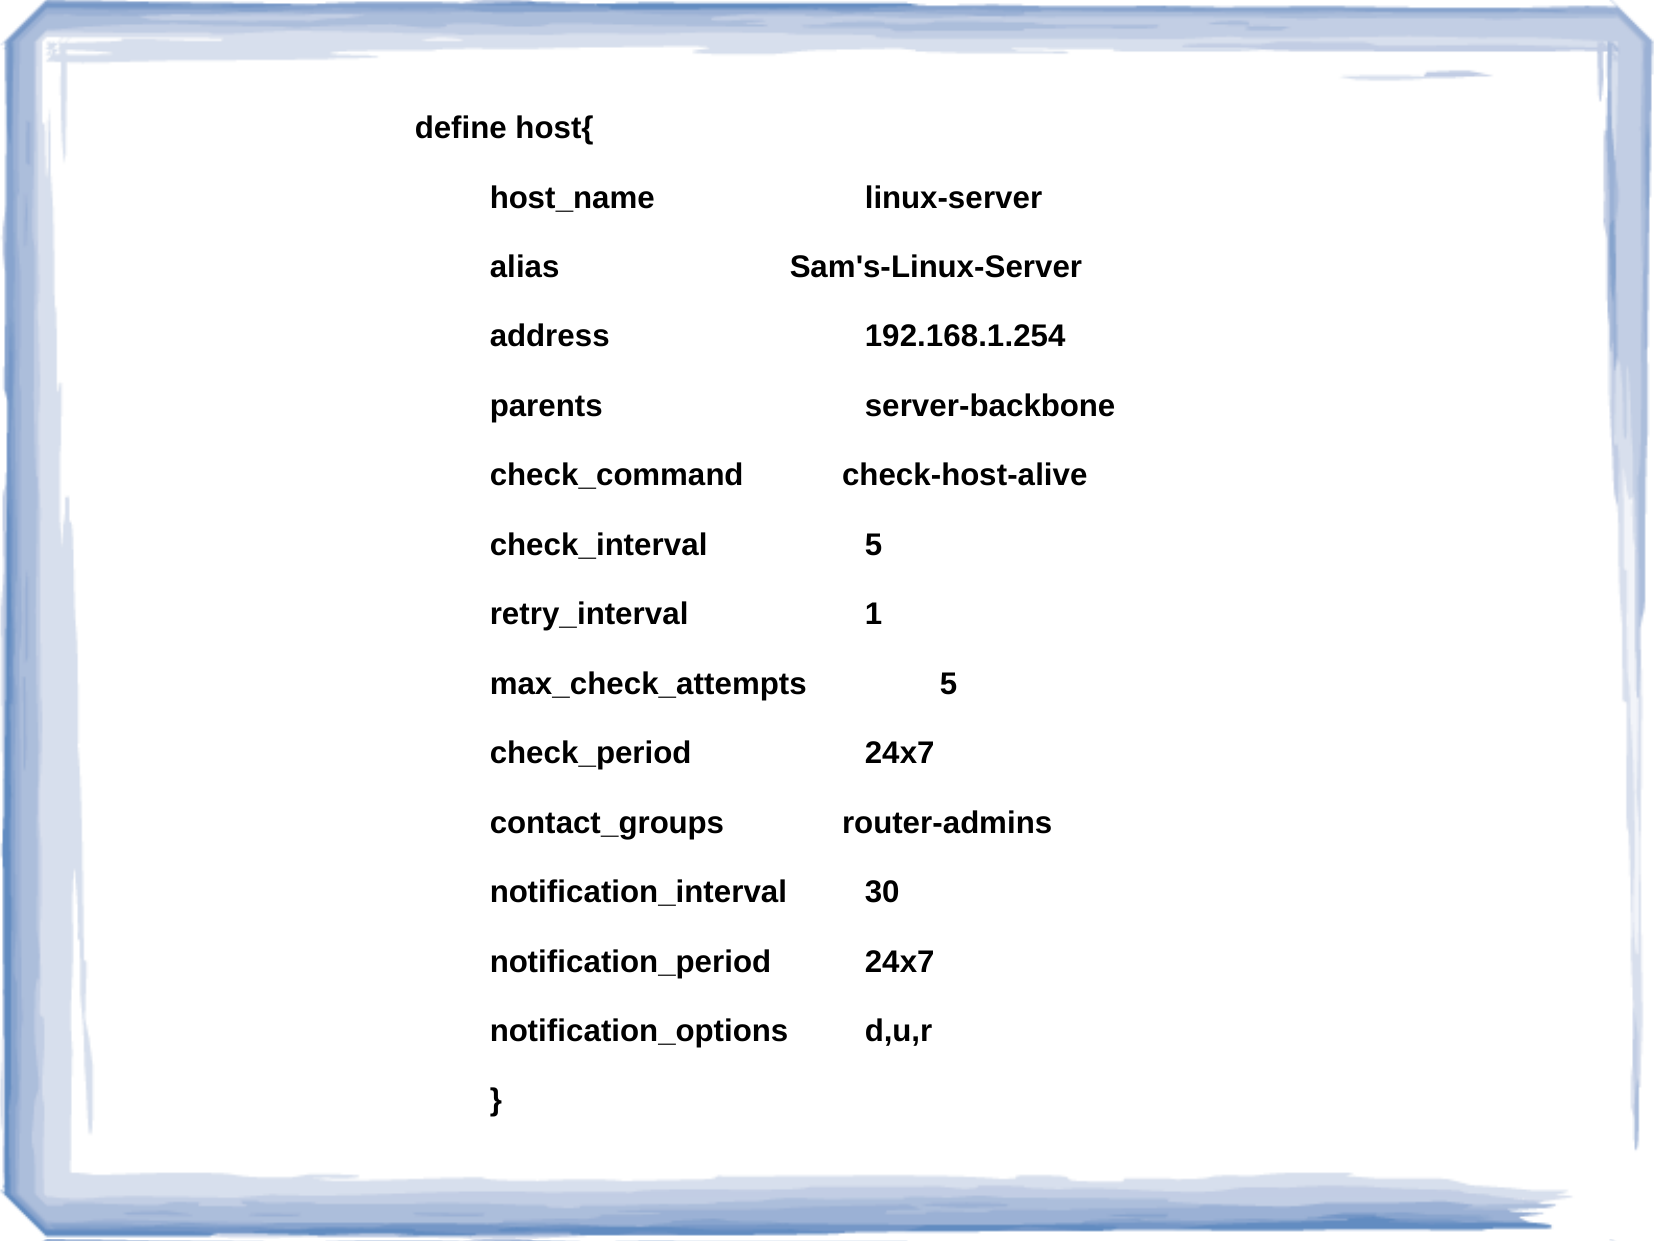

define host{
	host_name			linux-server
	alias				Sam's-Linux-Server
	address				192.168.1.254
	parents				server-backbone
	check_command	 check-host-alive
	check_interval			5
	retry_interval			1
	max_check_attempts		5
	check_period			24x7
	contact_groups	 router-admins
	notification_interval		30
	notification_period		24x7
	notification_options		d,u,r
	}